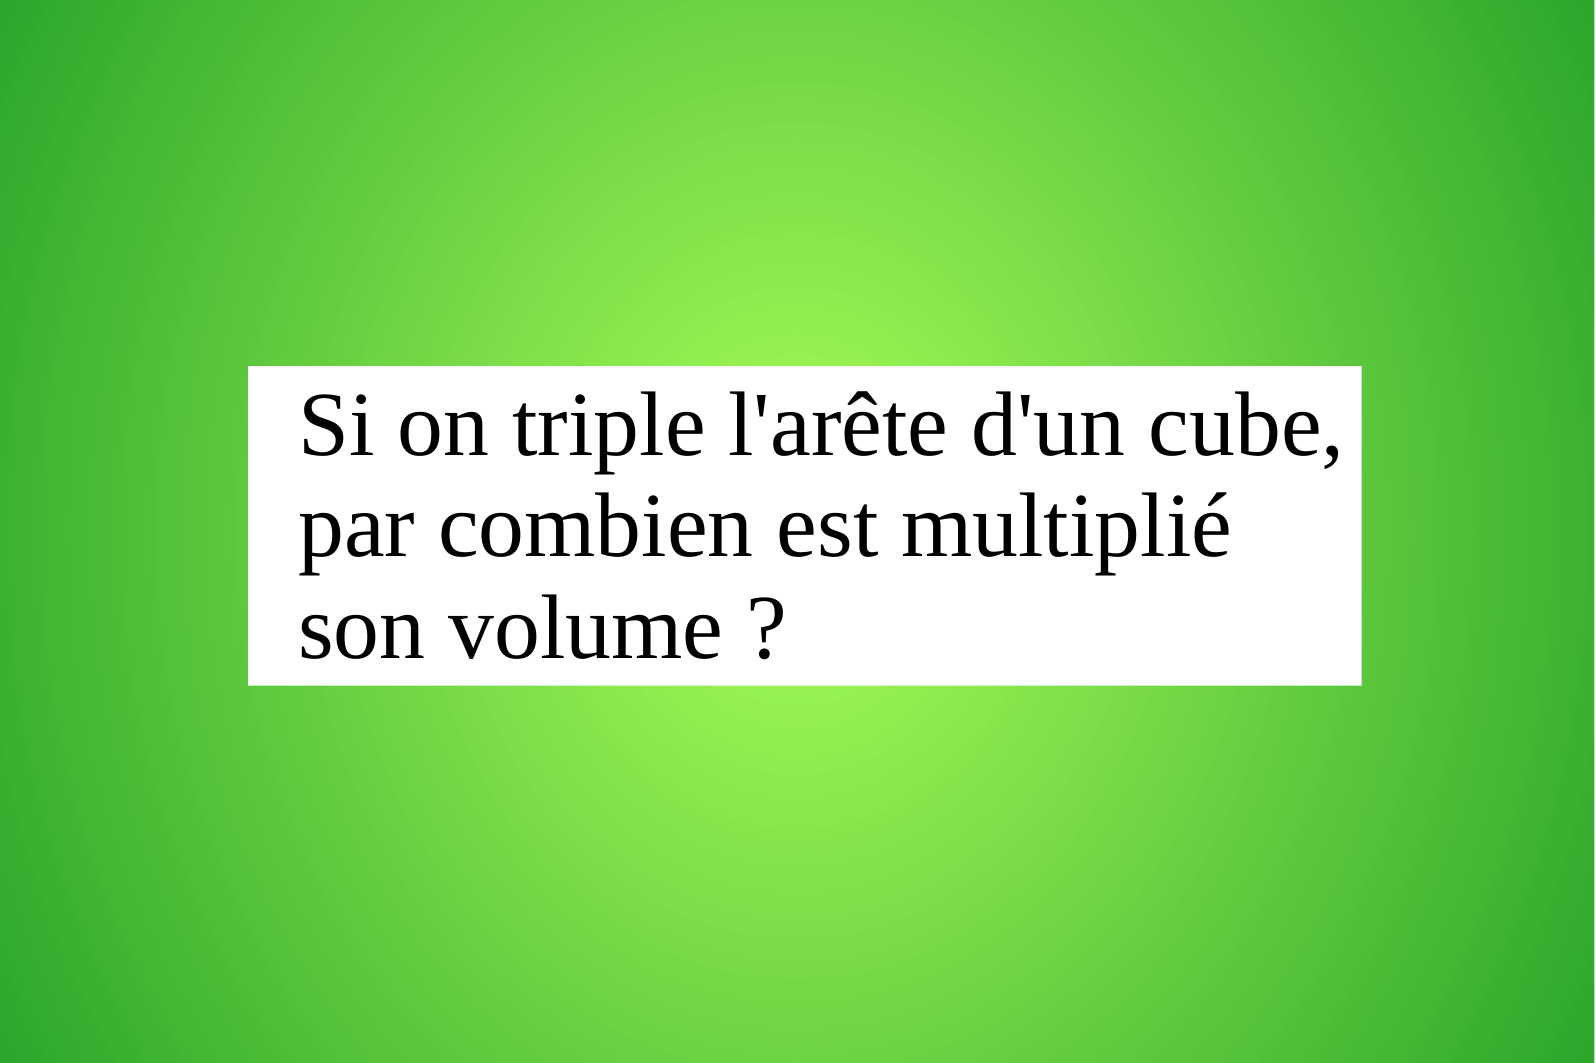

Si on triple l'arête d'un cube,
par combien est multiplié
son volume ?